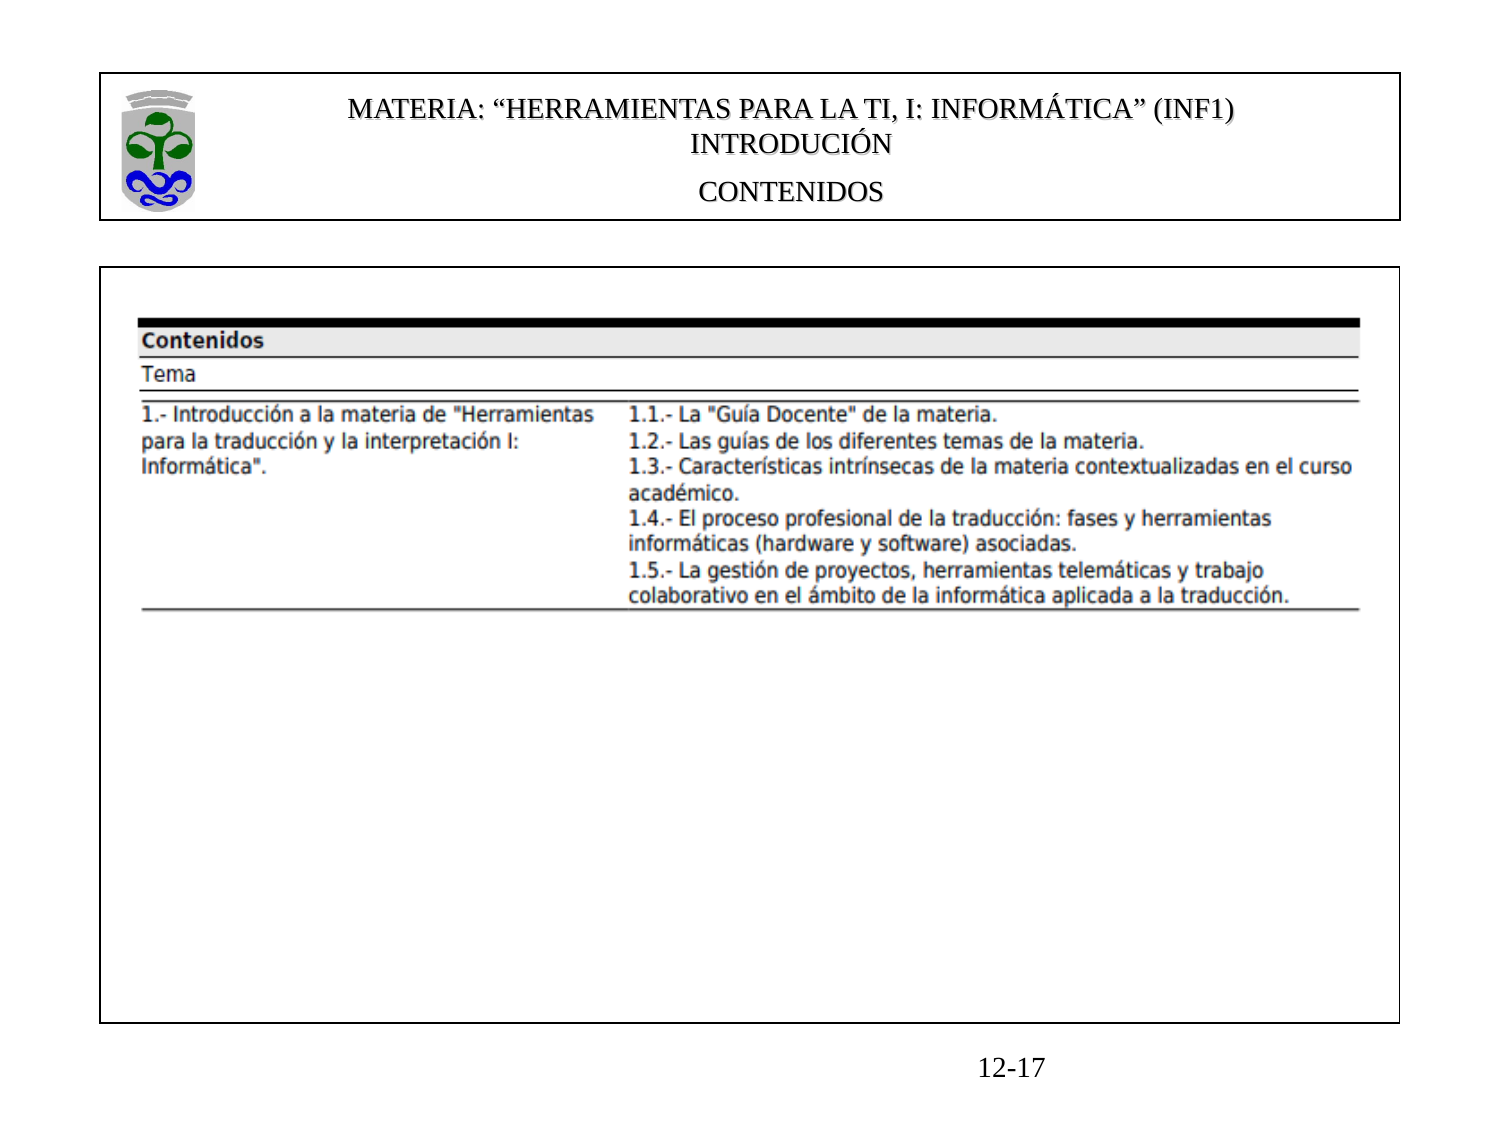

MATERIA: “HERRAMIENTAS PARA LA TI, I: INFORMÁTICA” (INF1)
INTRODUCIÓN
CONTENIDOS
CONTENIDOS